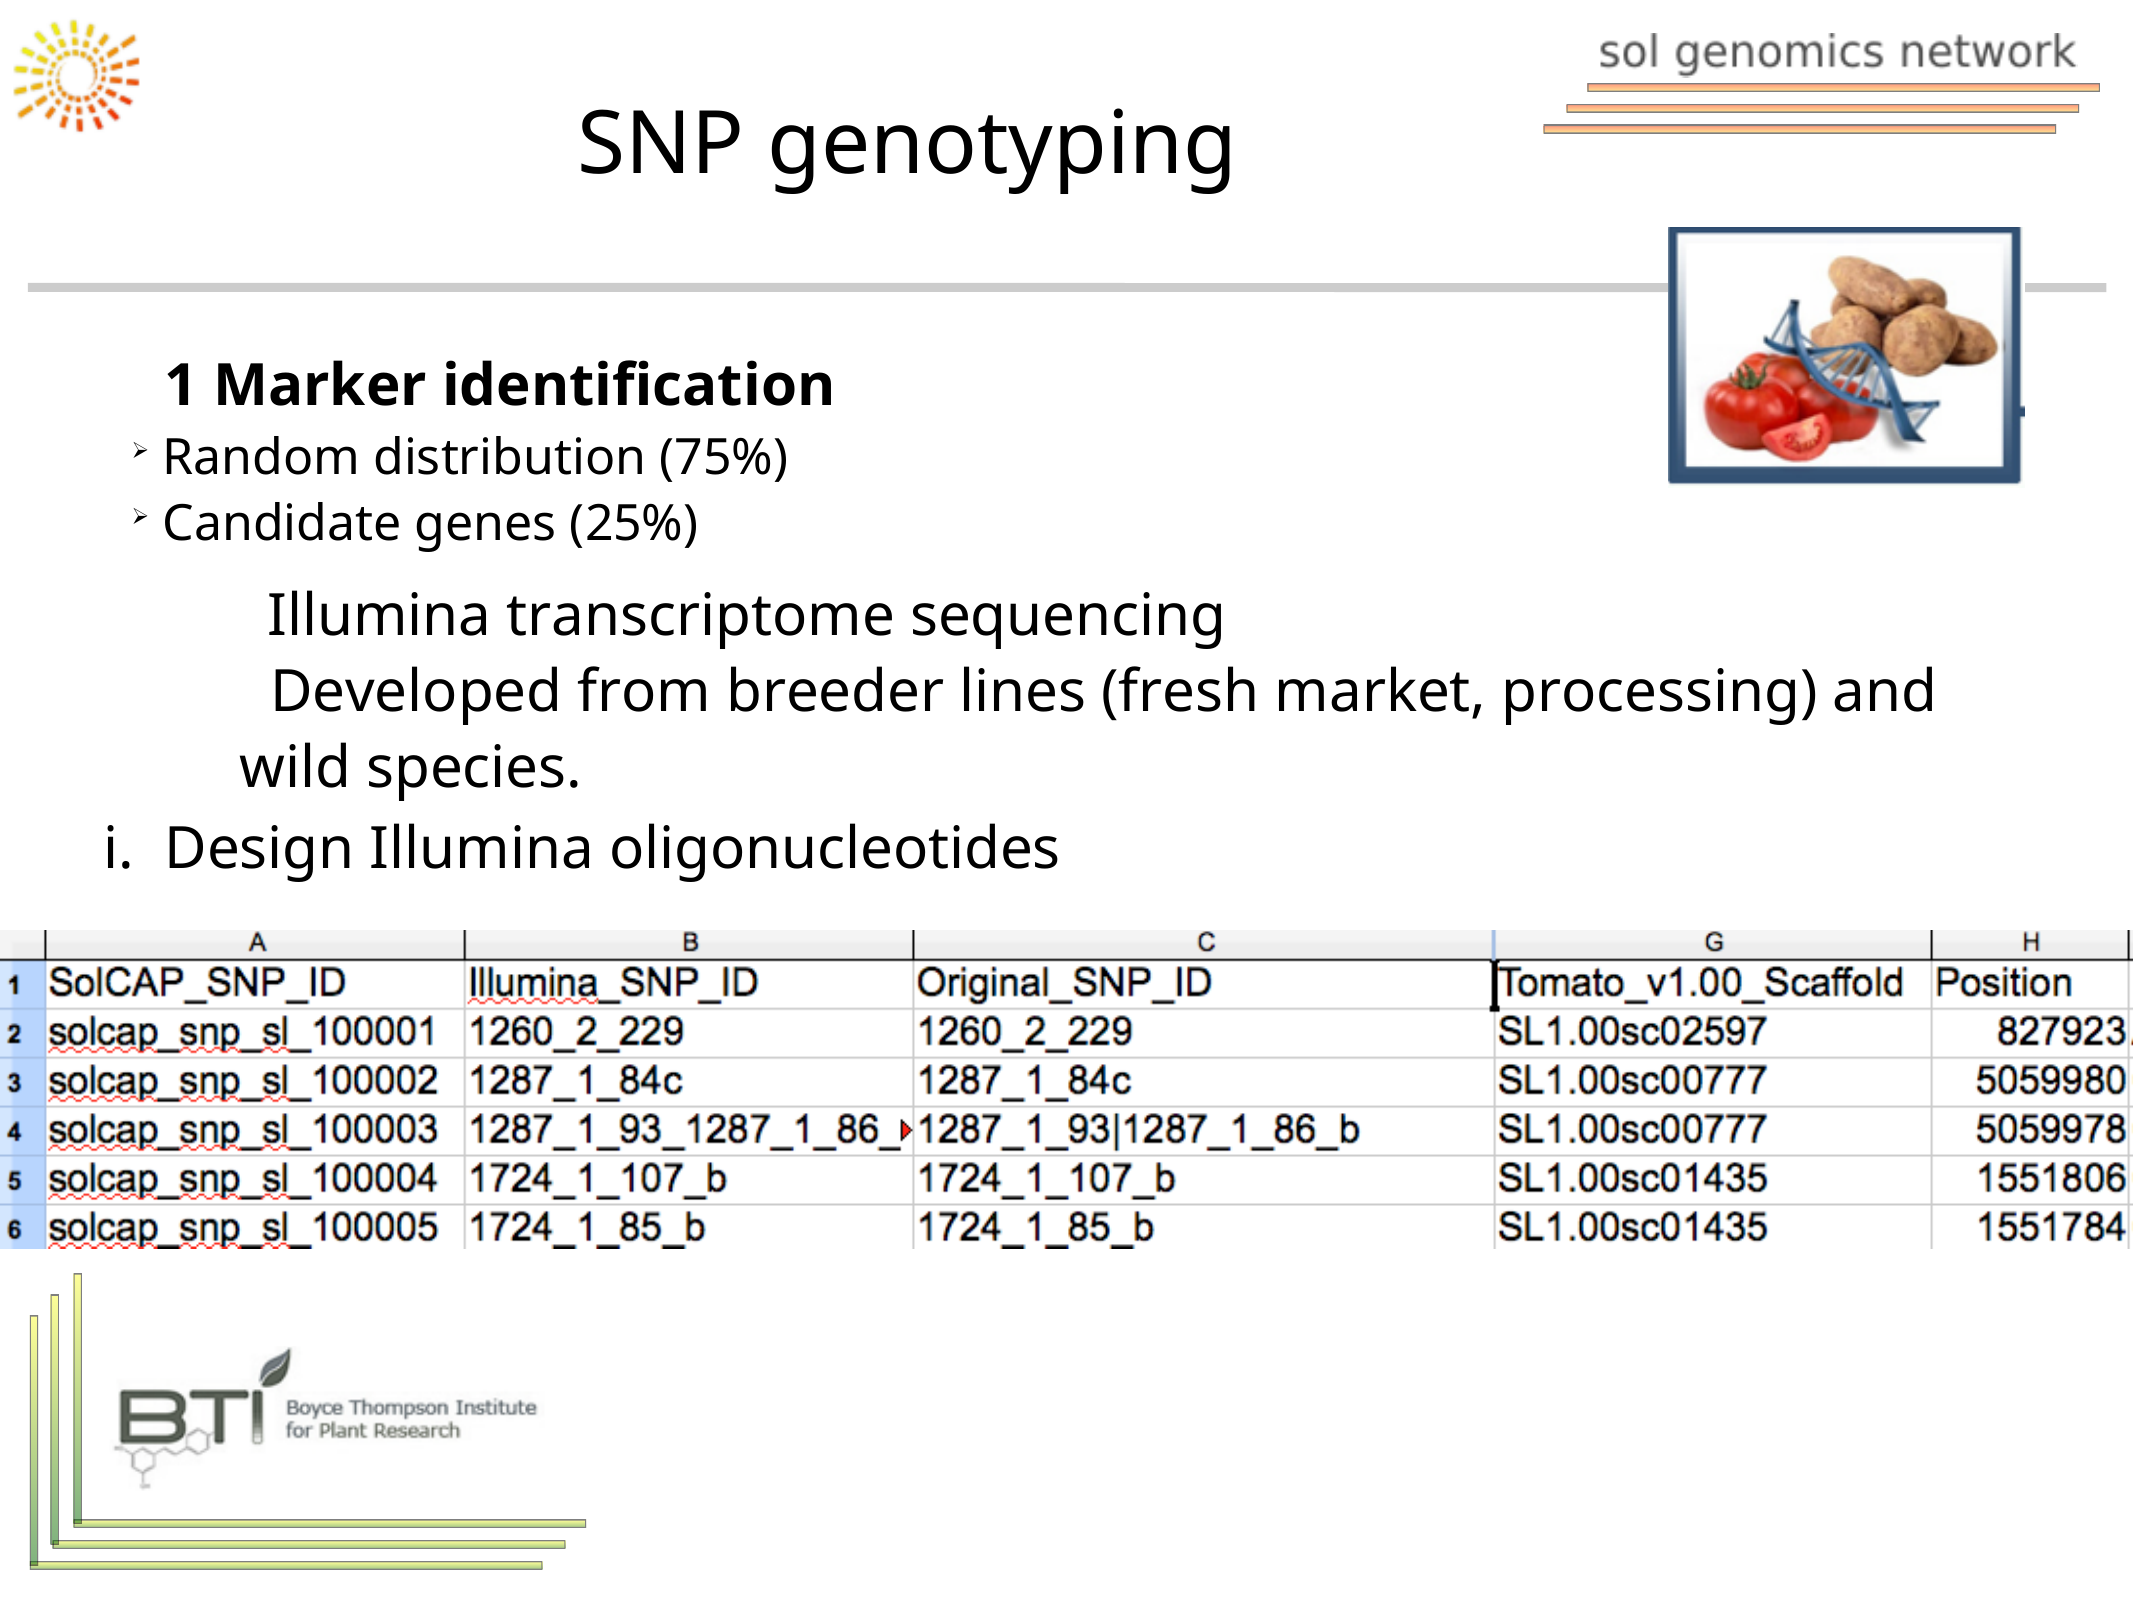

SNP genotyping
1 Marker identification
 Random distribution (75%)
 Candidate genes (25%)
 Illumina transcriptome sequencing
 Developed from breeder lines (fresh market, processing) and wild species.
 Design Illumina oligonucleotides